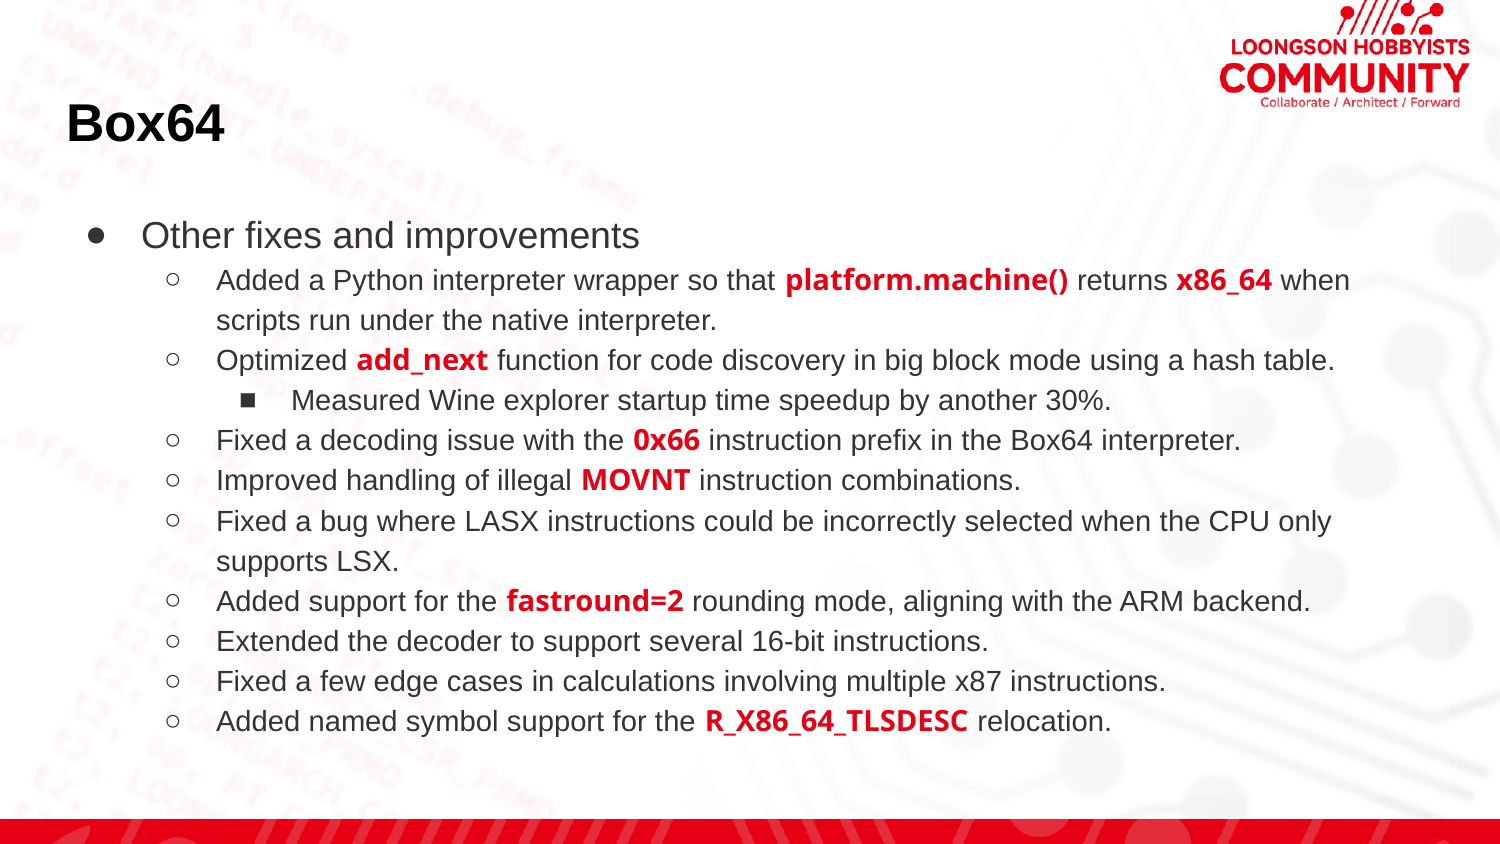

# Box64
Other fixes and improvements
Added a Python interpreter wrapper so that platform.machine() returns x86_64 when scripts run under the native interpreter.
Optimized add_next function for code discovery in big block mode using a hash table.
Measured Wine explorer startup time speedup by another 30%.
Fixed a decoding issue with the 0x66 instruction prefix in the Box64 interpreter.
Improved handling of illegal MOVNT instruction combinations.
Fixed a bug where LASX instructions could be incorrectly selected when the CPU only supports LSX.
Added support for the fastround=2 rounding mode, aligning with the ARM backend.
Extended the decoder to support several 16‑bit instructions.
Fixed a few edge cases in calculations involving multiple x87 instructions.
Added named symbol support for the R_X86_64_TLSDESC relocation.